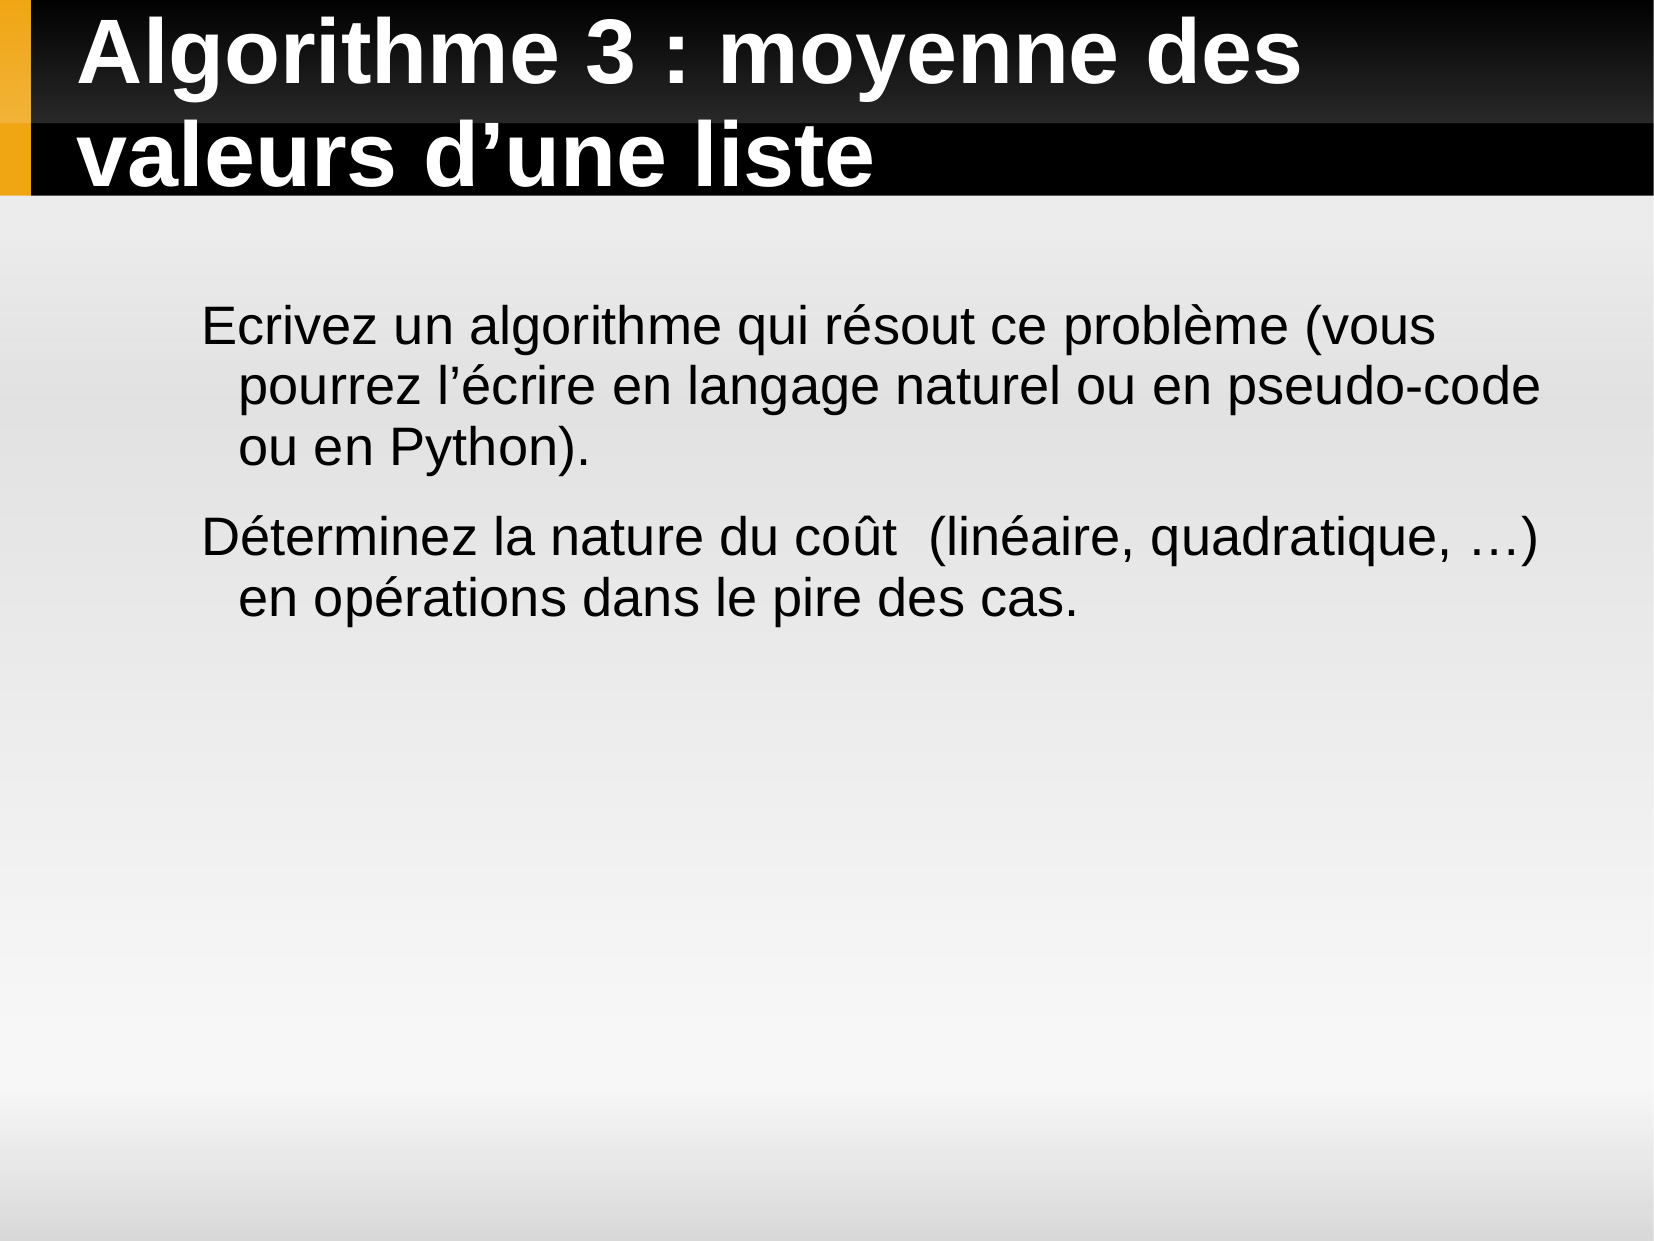

Algorithme 3 : moyenne des valeurs d’une liste
# Ecrivez un algorithme qui résout ce problème (vous pourrez l’écrire en langage naturel ou en pseudo-code ou en Python).
Déterminez la nature du coût (linéaire, quadratique, …) en opérations dans le pire des cas.